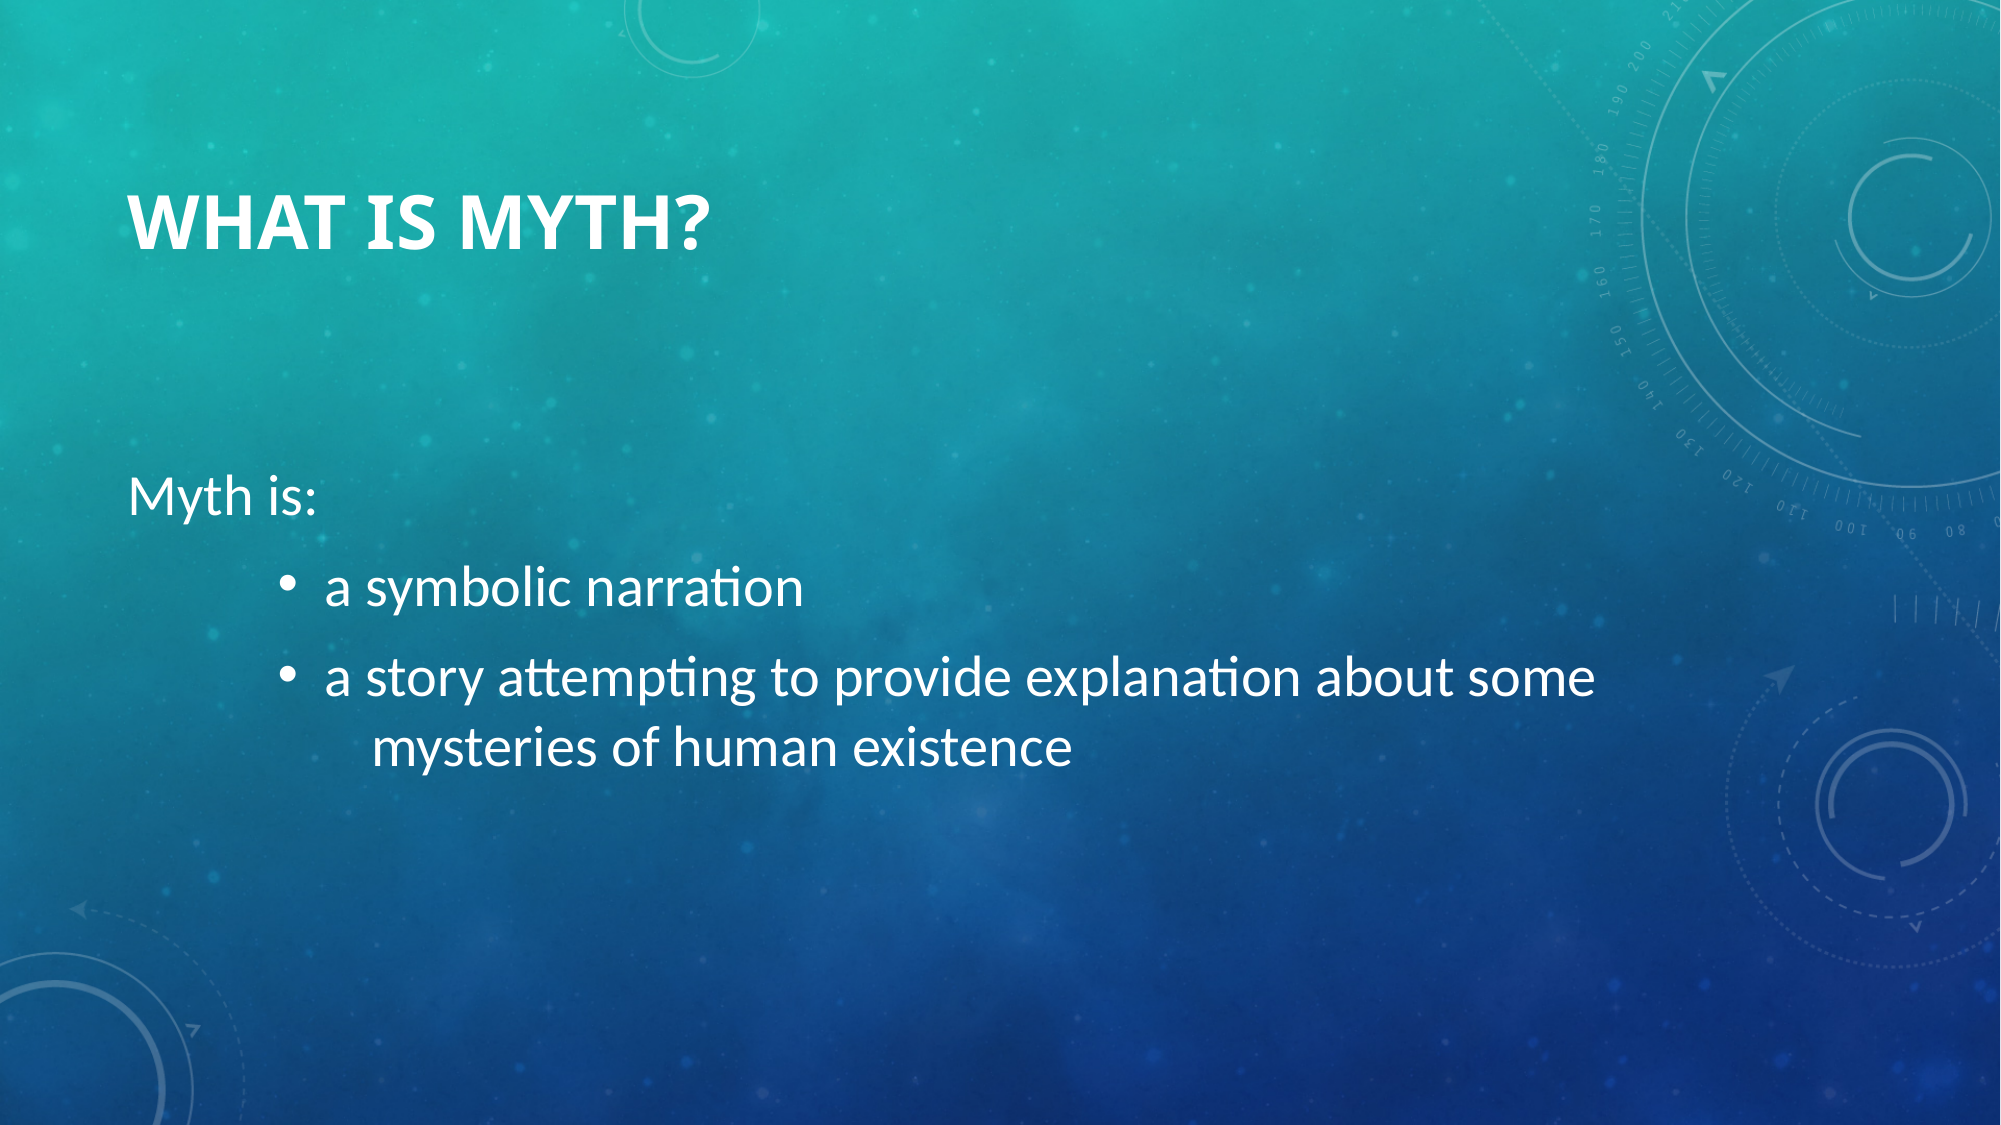

# WHAT IS MYTH?
Myth is:
a symbolic narration
a story attempting to provide explanation about some mysteries of human existence